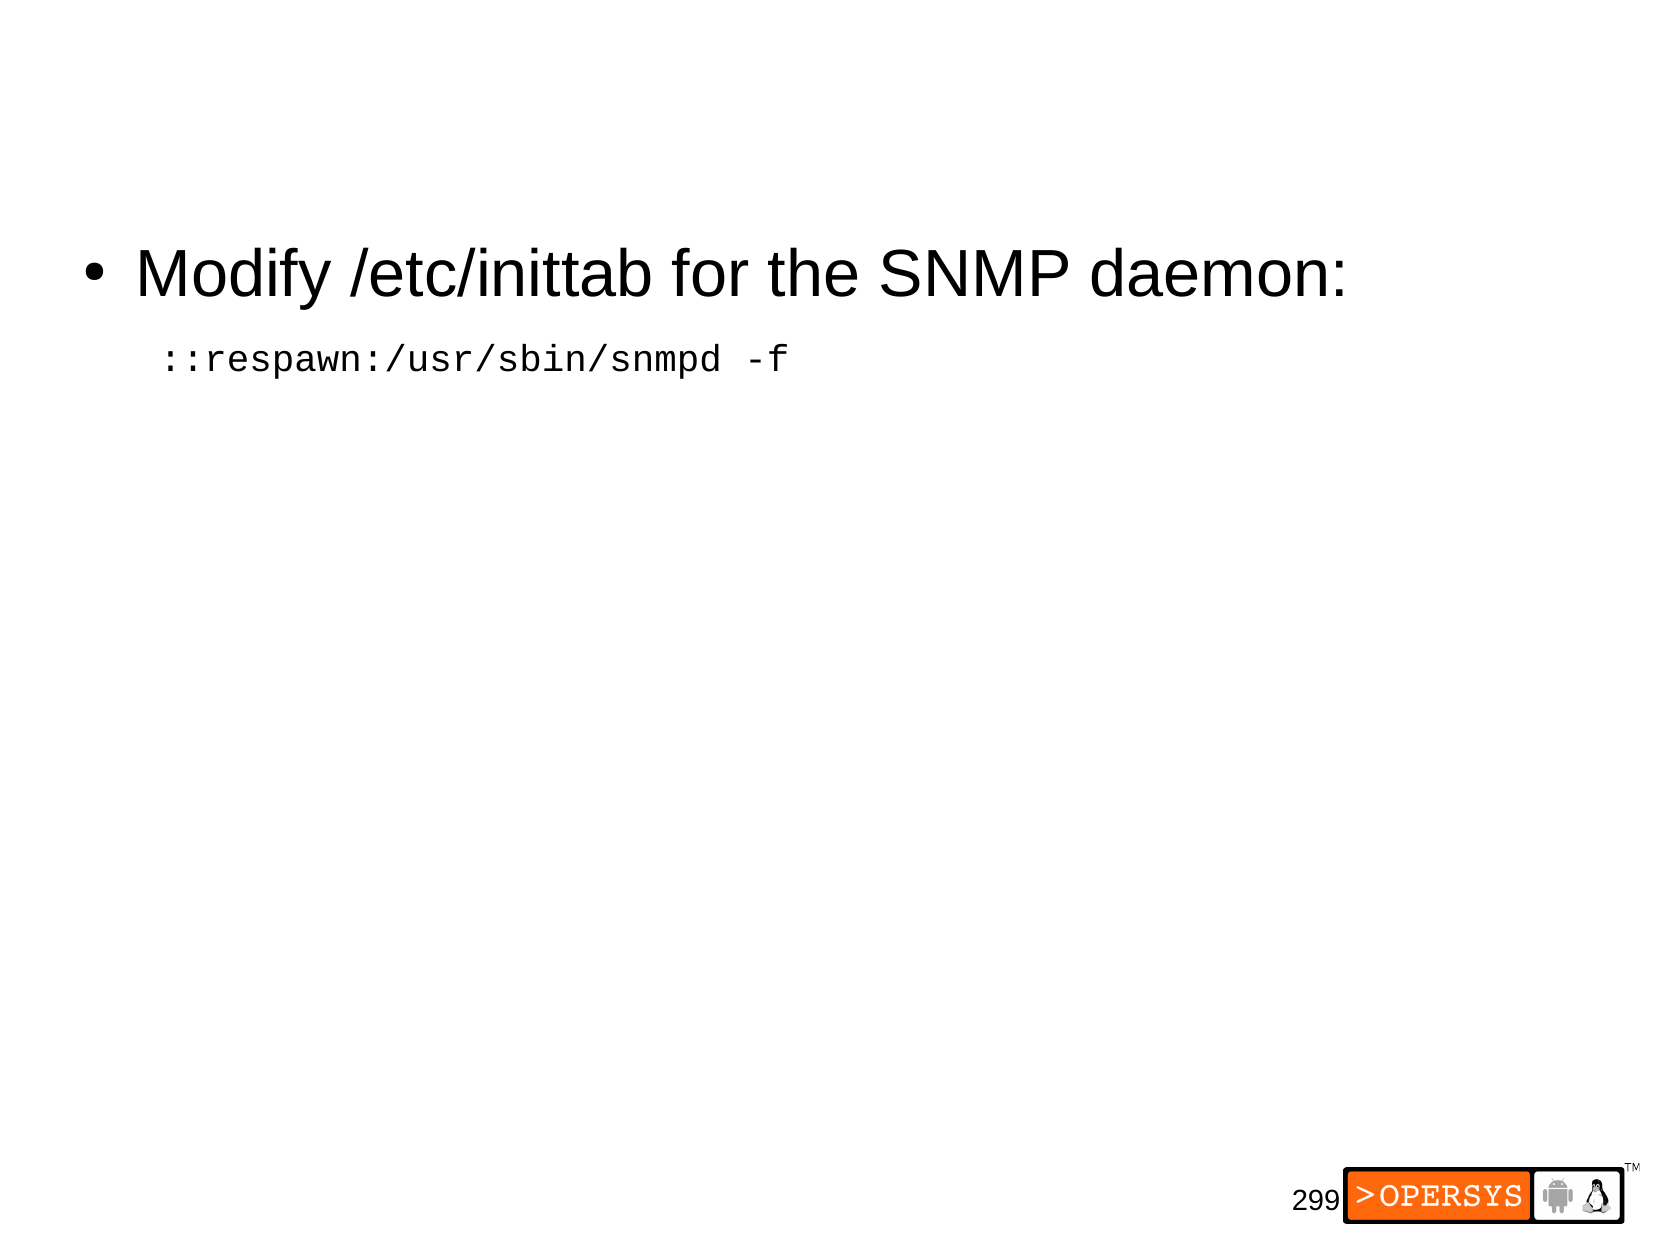

# Modify /etc/inittab for the SNMP daemon:
::respawn:/usr/sbin/snmpd -f